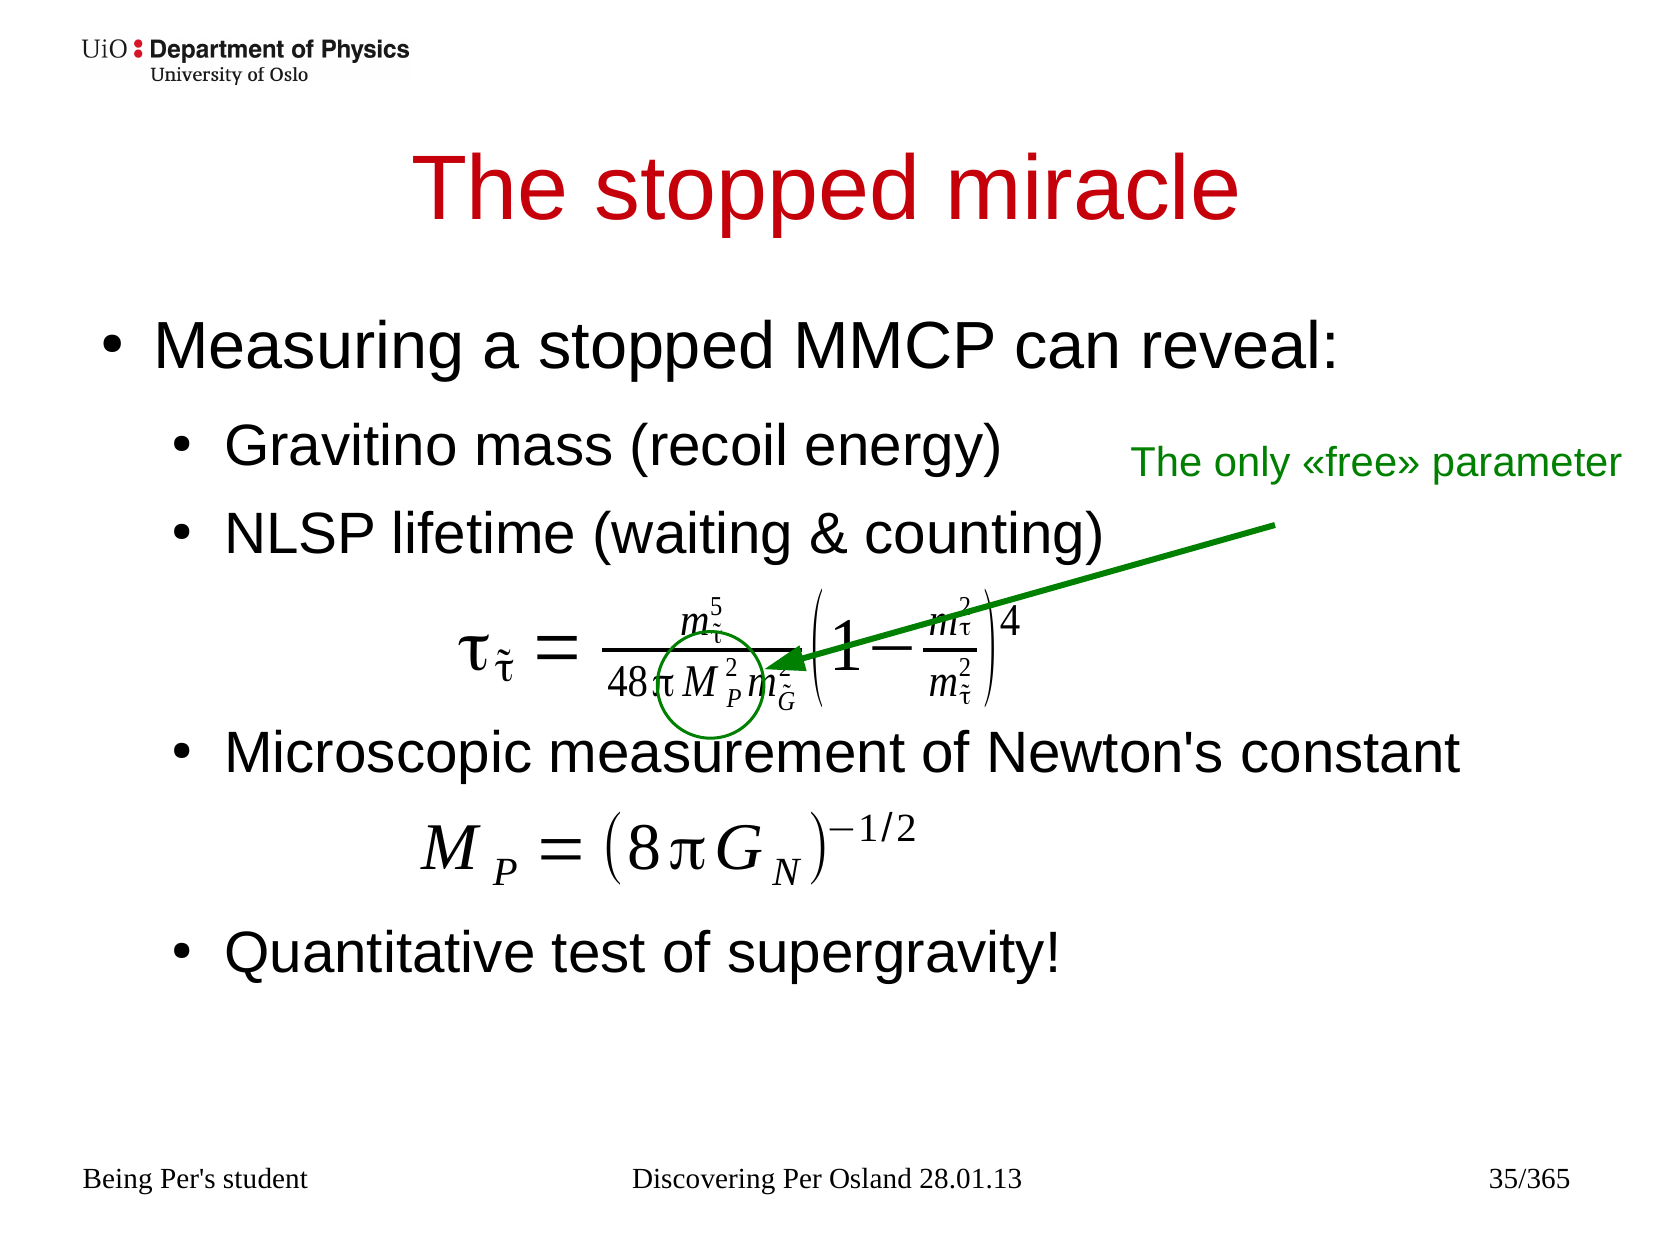

# The stopped miracle
Measuring a stopped MMCP can reveal:
Gravitino mass (recoil energy)
NLSP lifetime (waiting & counting)
Microscopic measurement of Newton's constant
Quantitative test of supergravity!
The only «free» parameter
Being Per's student
Discovering Per Osland 28.01.13
35